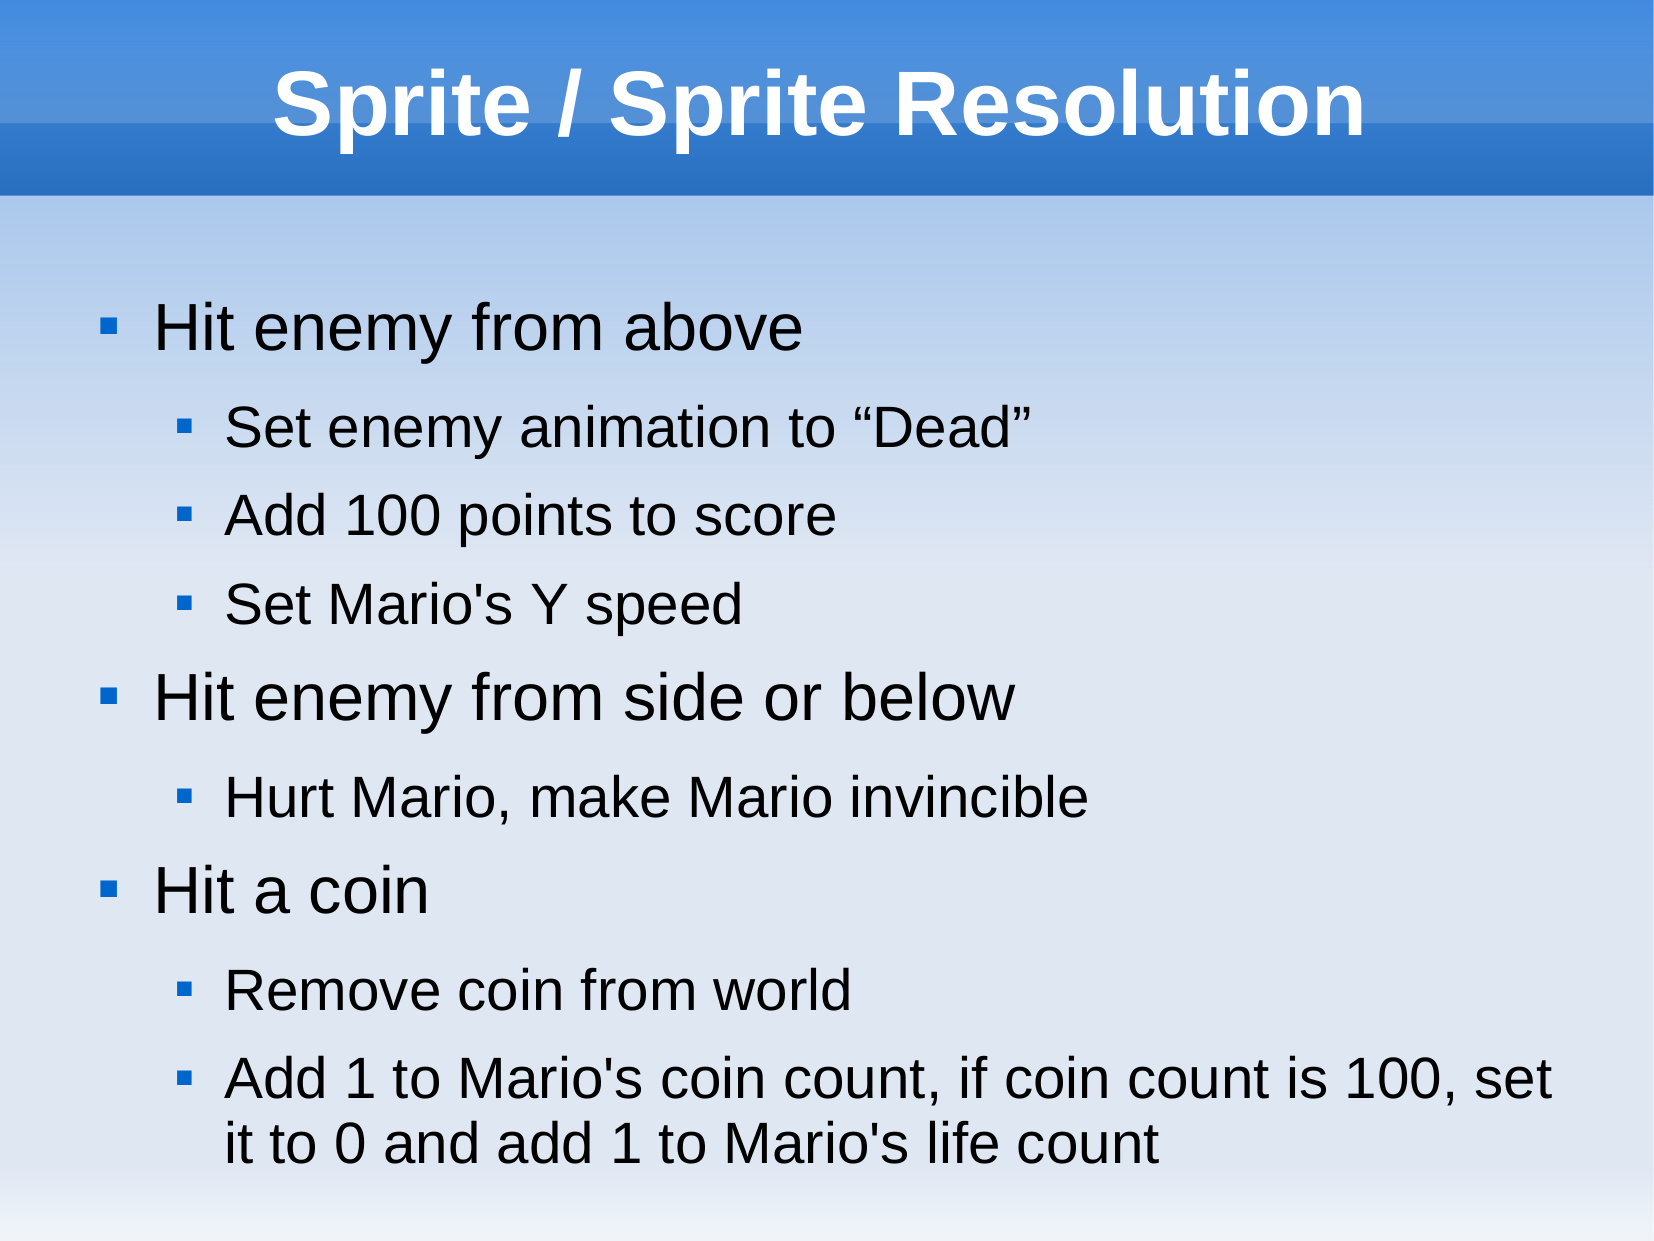

# Sprite / Sprite Resolution
Hit enemy from above
Set enemy animation to “Dead”
Add 100 points to score
Set Mario's Y speed
Hit enemy from side or below
Hurt Mario, make Mario invincible
Hit a coin
Remove coin from world
Add 1 to Mario's coin count, if coin count is 100, set it to 0 and add 1 to Mario's life count